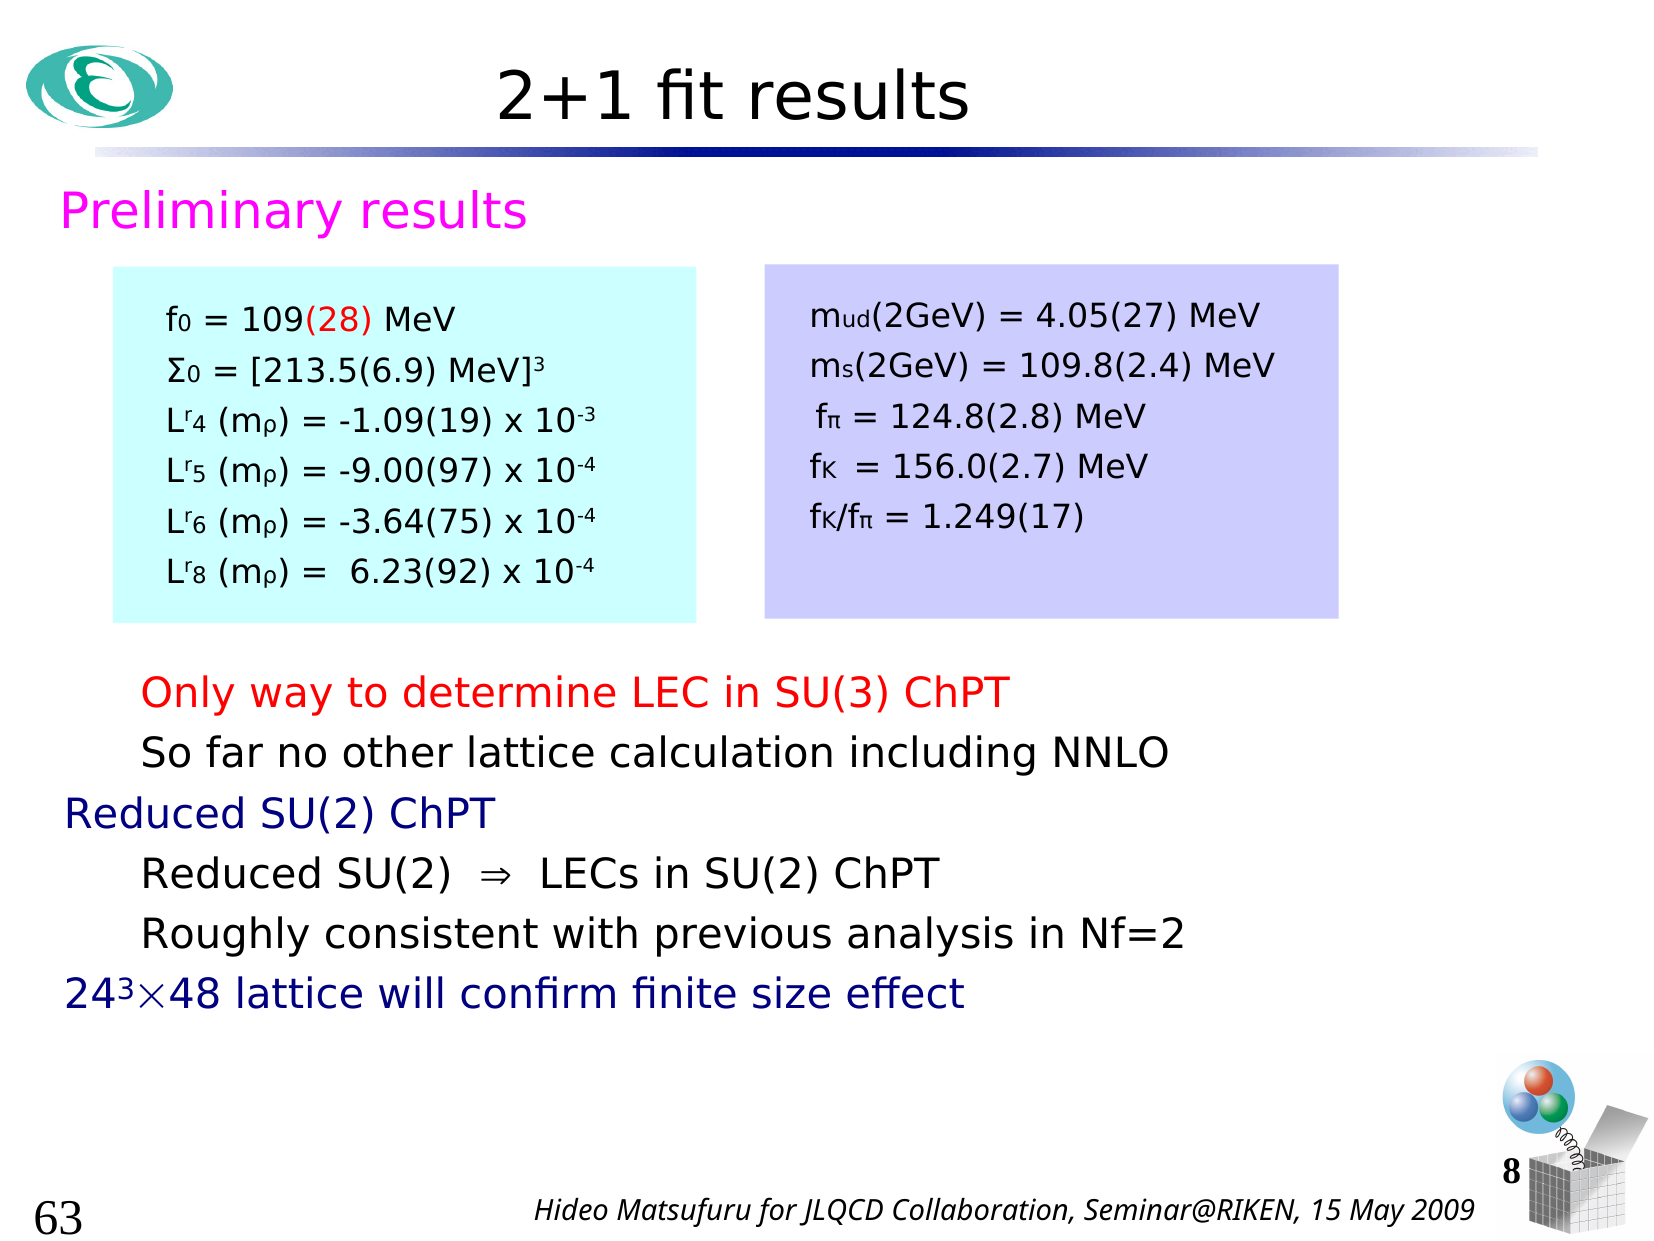

# 2+1 fit results
Preliminary results
mud(2GeV) = 4.05(27) MeV
ms(2GeV) = 109.8(2.4) MeV
 fπ = 124.8(2.8) MeV
fK = 156.0(2.7) MeV
fK/fπ = 1.249(17)
f0 = 109(28) MeV
Σ0 = [213.5(6.9) MeV]3
Lr4 (mρ) = -1.09(19) x 10-3
Lr5 (mρ) = -9.00(97) x 10-4
Lr6 (mρ) = -3.64(75) x 10-4
Lr8 (mρ) = 6.23(92) x 10-4
Only way to determine LEC in SU(3) ChPT
So far no other lattice calculation including NNLO
Reduced SU(2) ChPT
Reduced SU(2)  LECs in SU(2) ChPT
Roughly consistent with previous analysis in Nf=2
24348 lattice will confirm finite size effect
 8